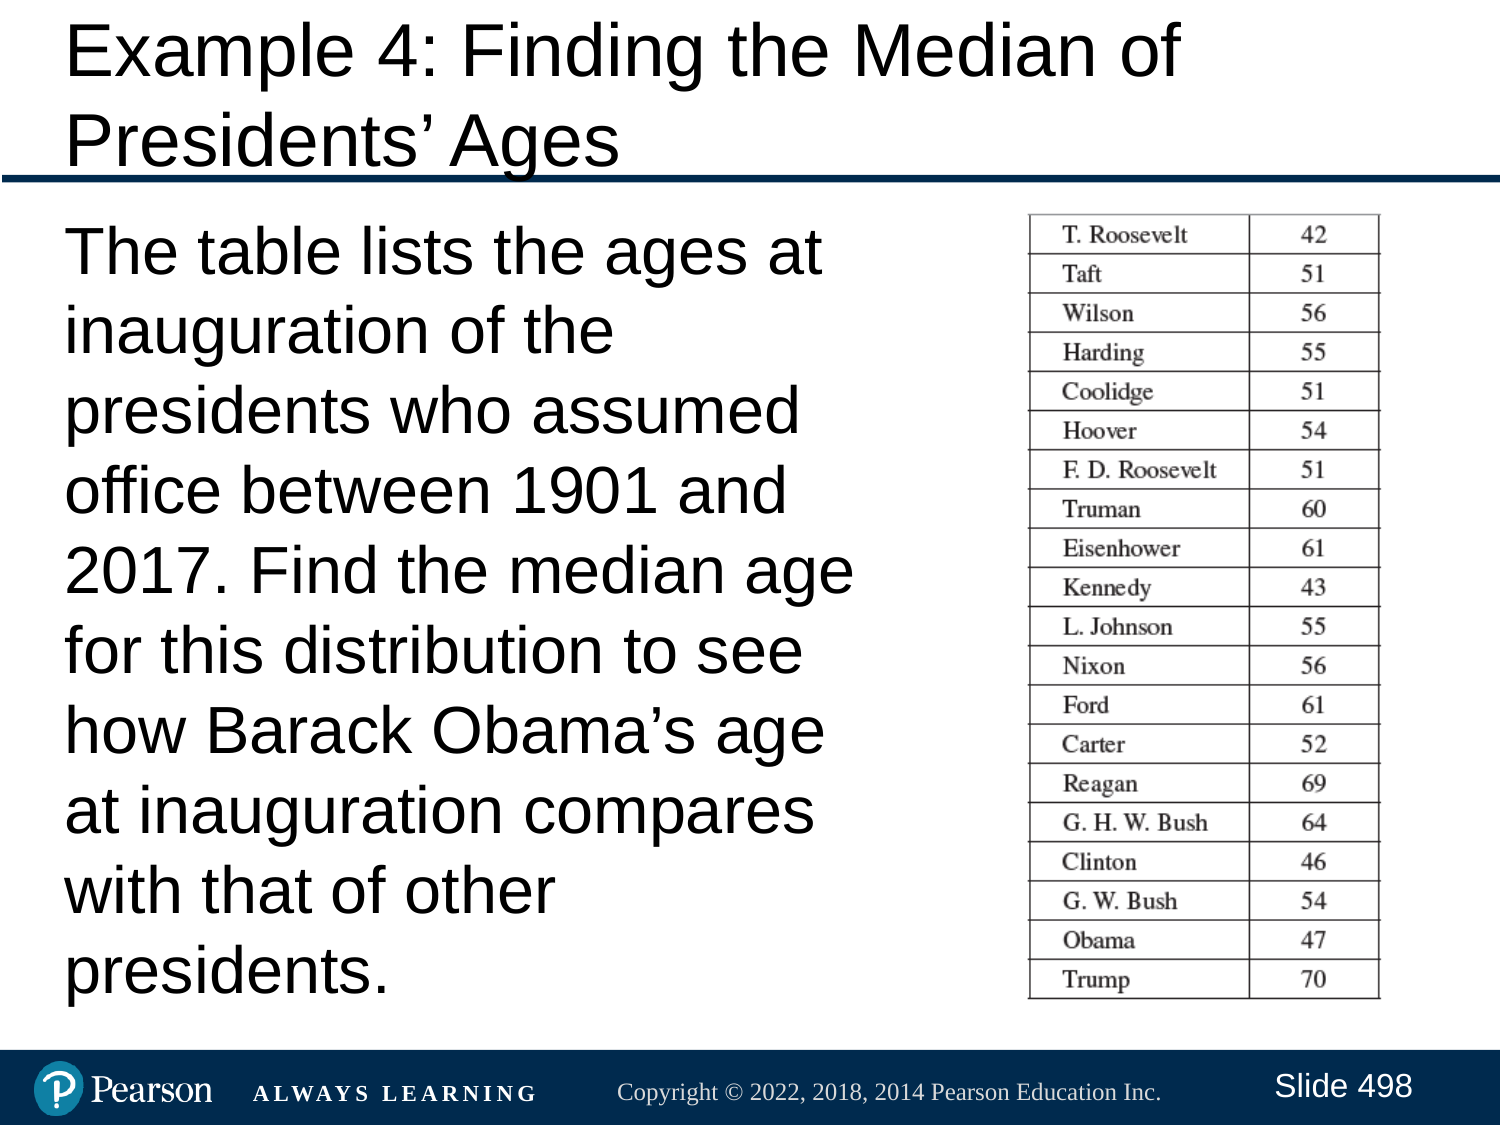

# Example 4: Finding the Median of Presidents’ Ages
The table lists the ages at inauguration of the presidents who assumed office between 1901 and 2017. Find the median age for this distribution to see how Barack Obama’s age at inauguration compares with that of other presidents.